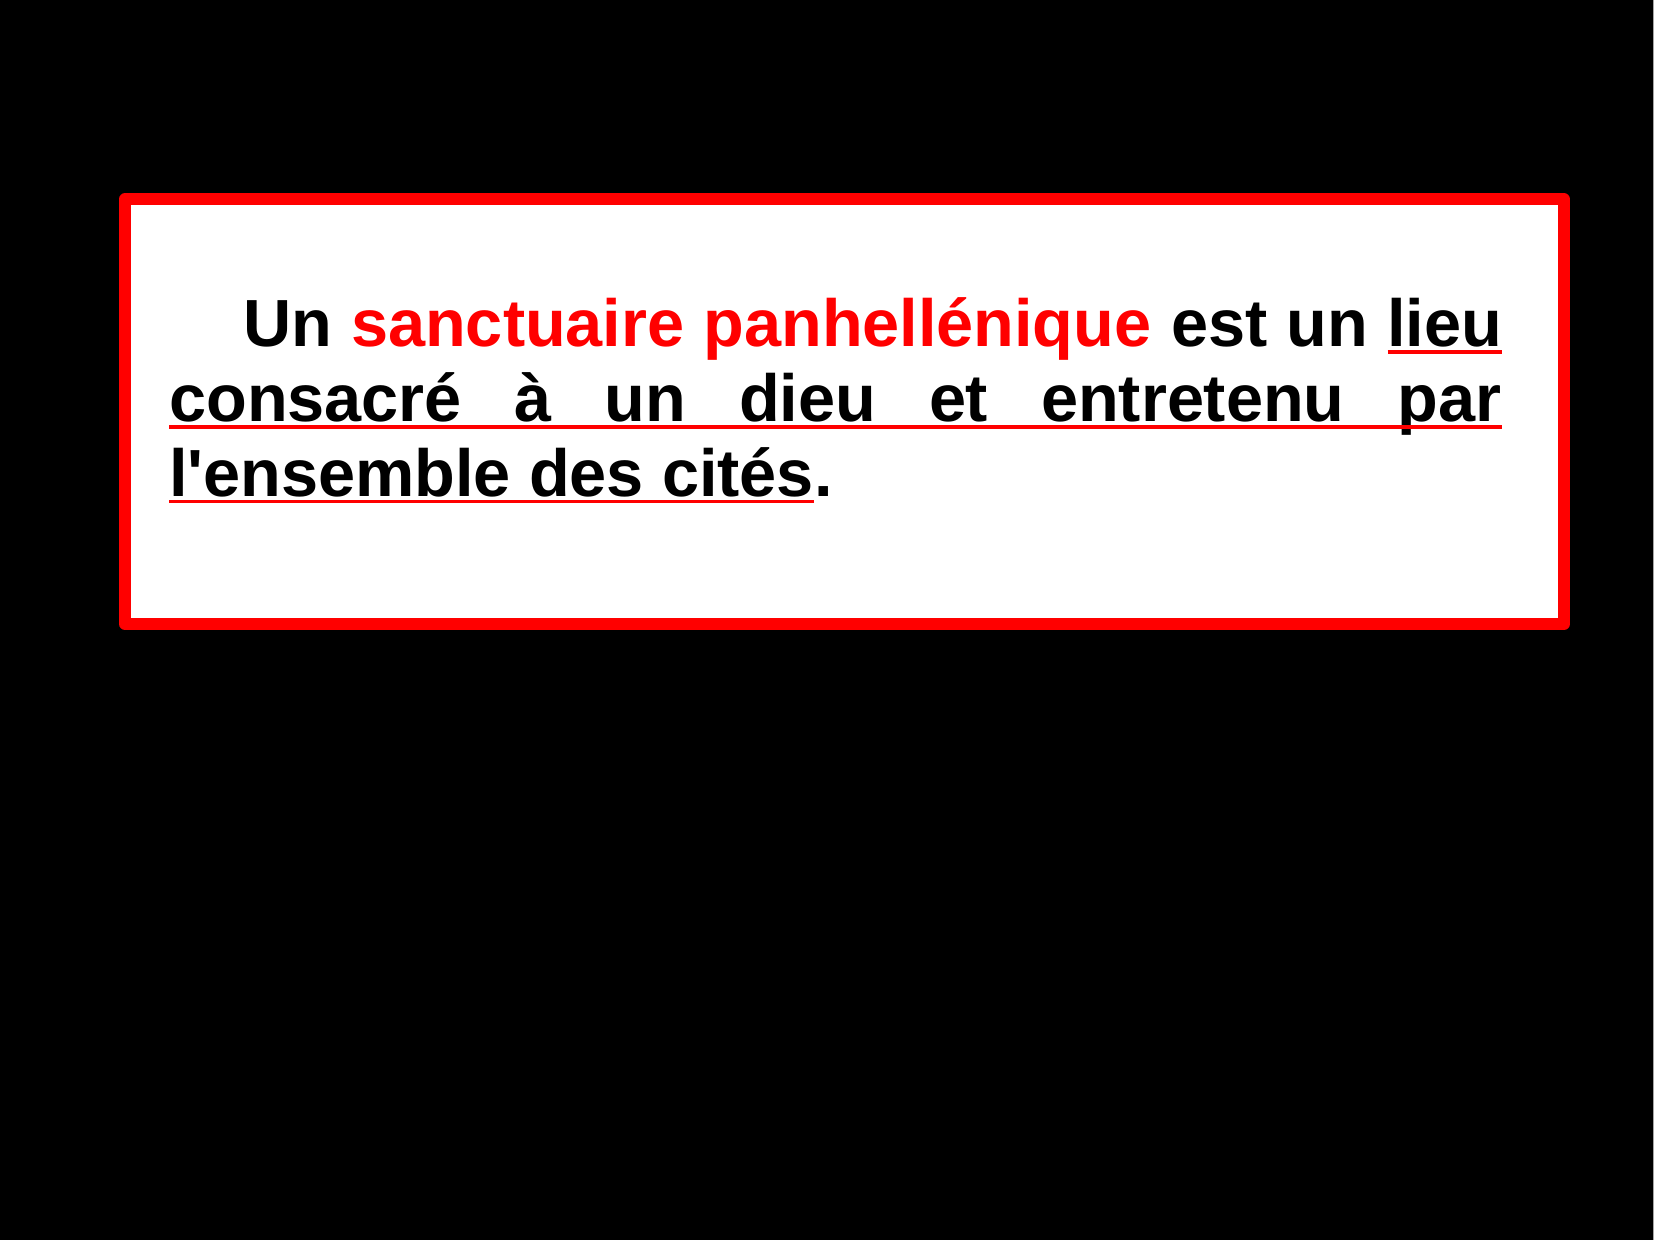

Un sanctuaire panhellénique est un lieu consacré à un dieu et entretenu par l'ensemble des cités.